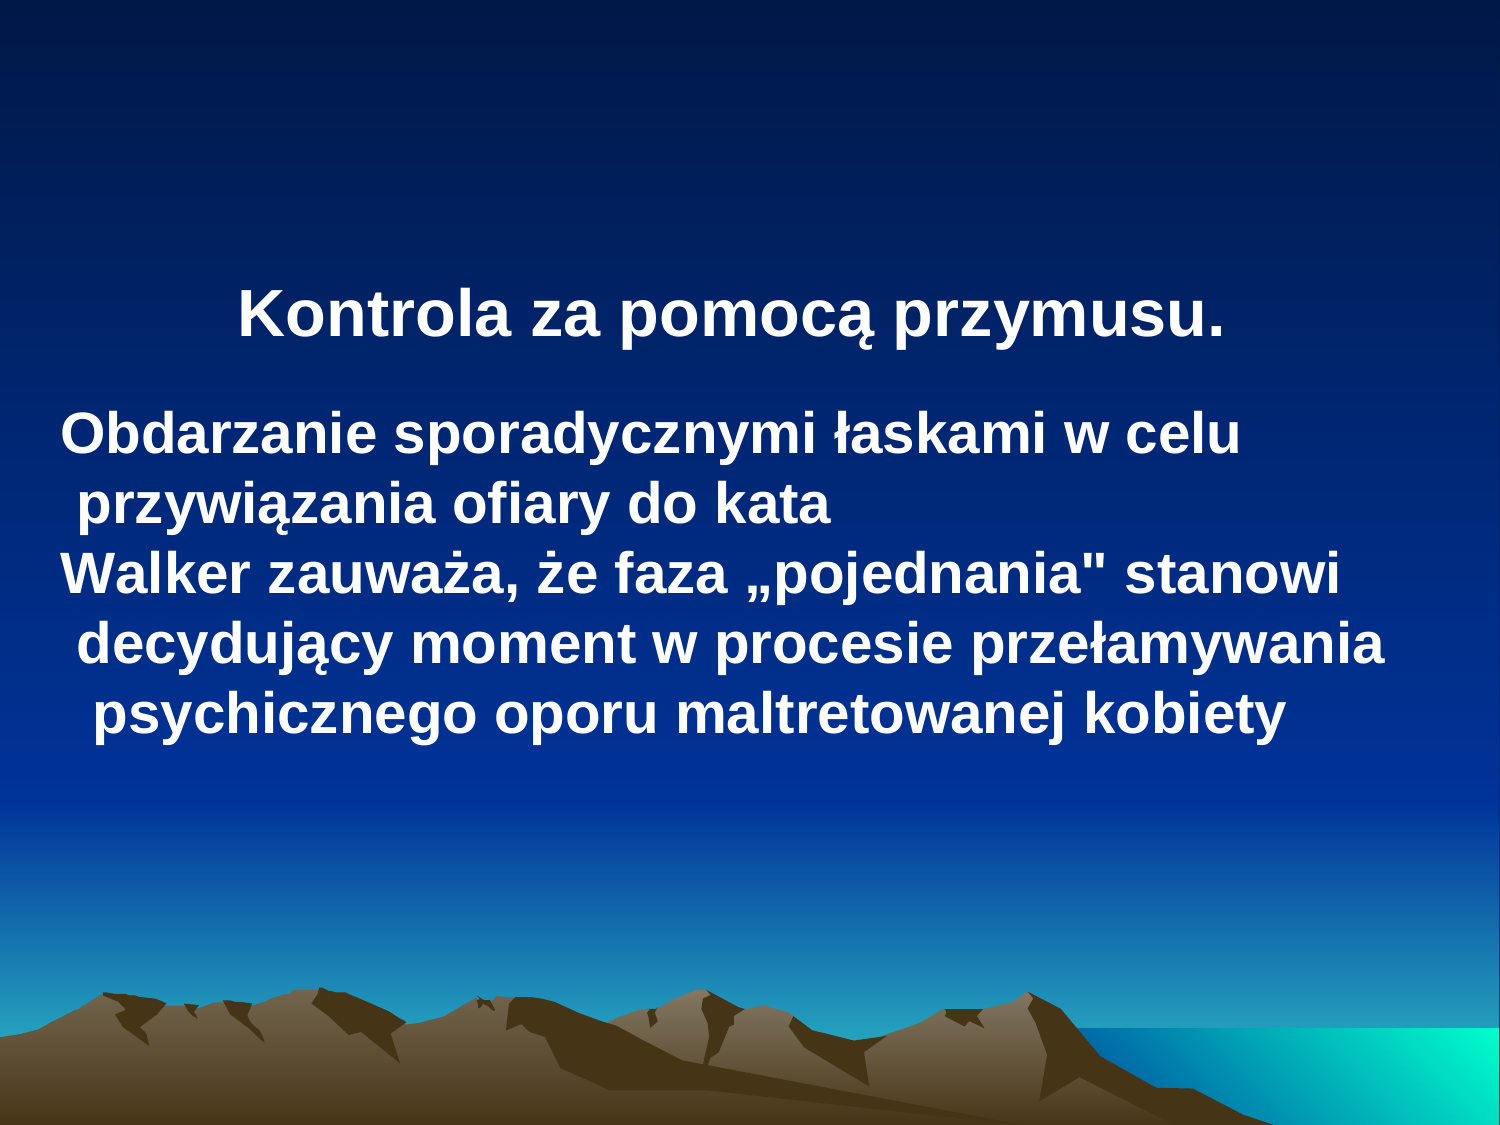

Kontrola za pomocą przymusu.
 Obdarzanie sporadycznymi łaskami w celu
 przywiązania ofiary do kata
 Walker zauważa, że faza „pojednania" stanowi
 decydujący moment w procesie przełamywania
 psychicznego oporu maltretowanej kobiety